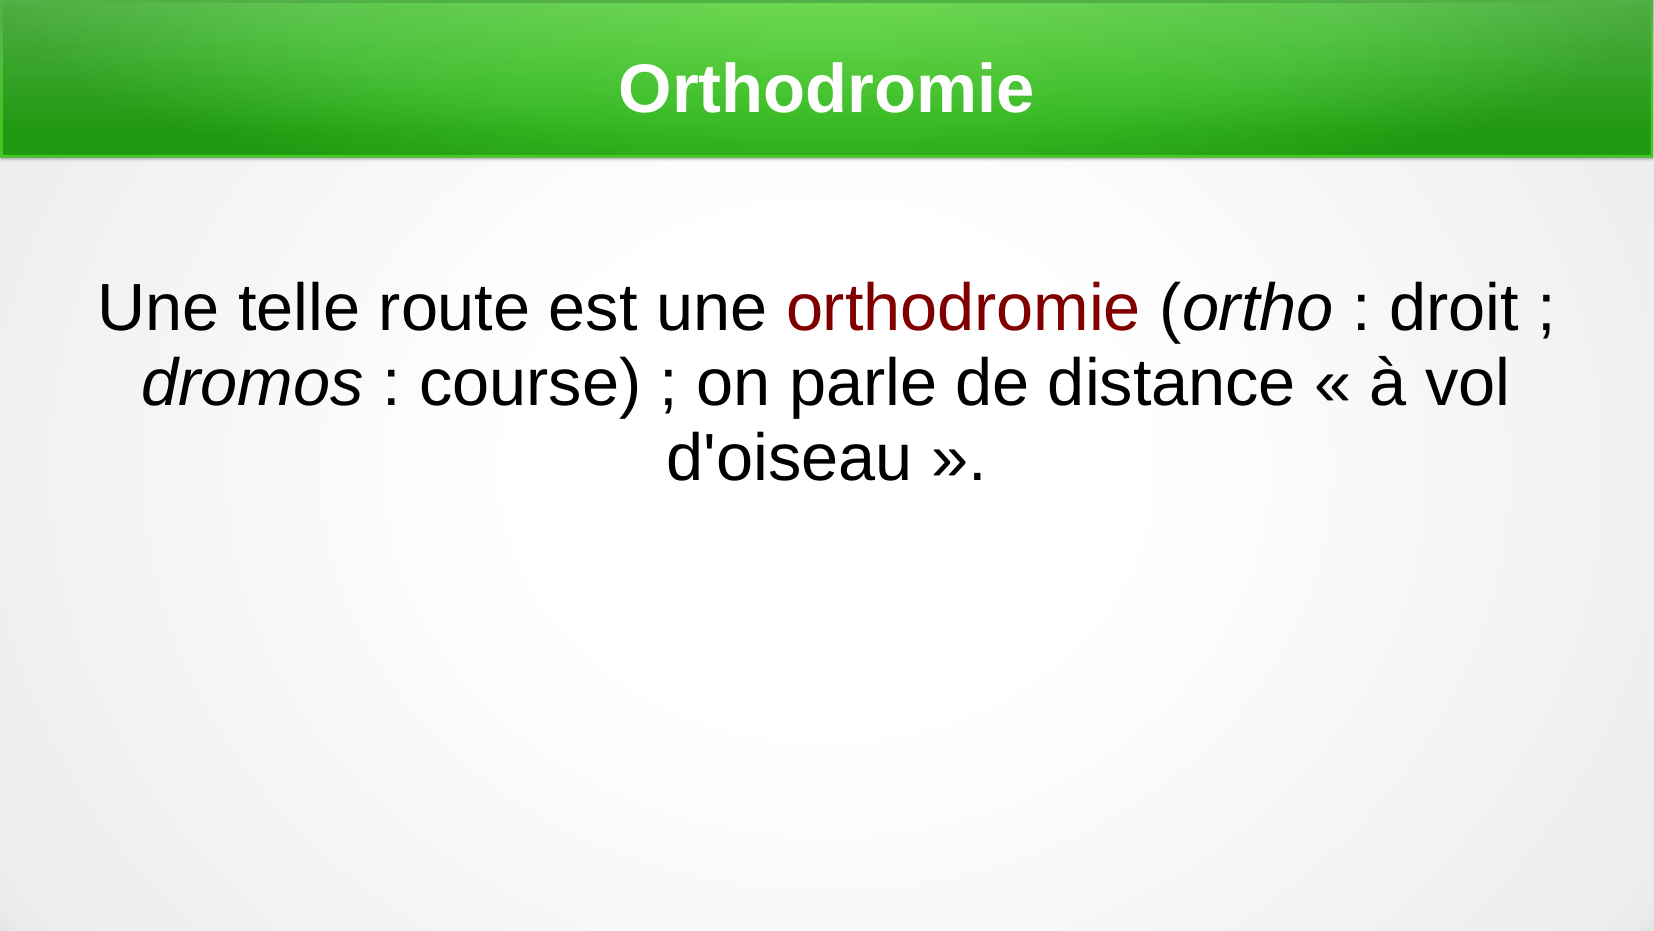

# Orthodromie
Une telle route est une orthodromie (ortho : droit ; dromos : course) ; on parle de distance « à vol d'oiseau ».